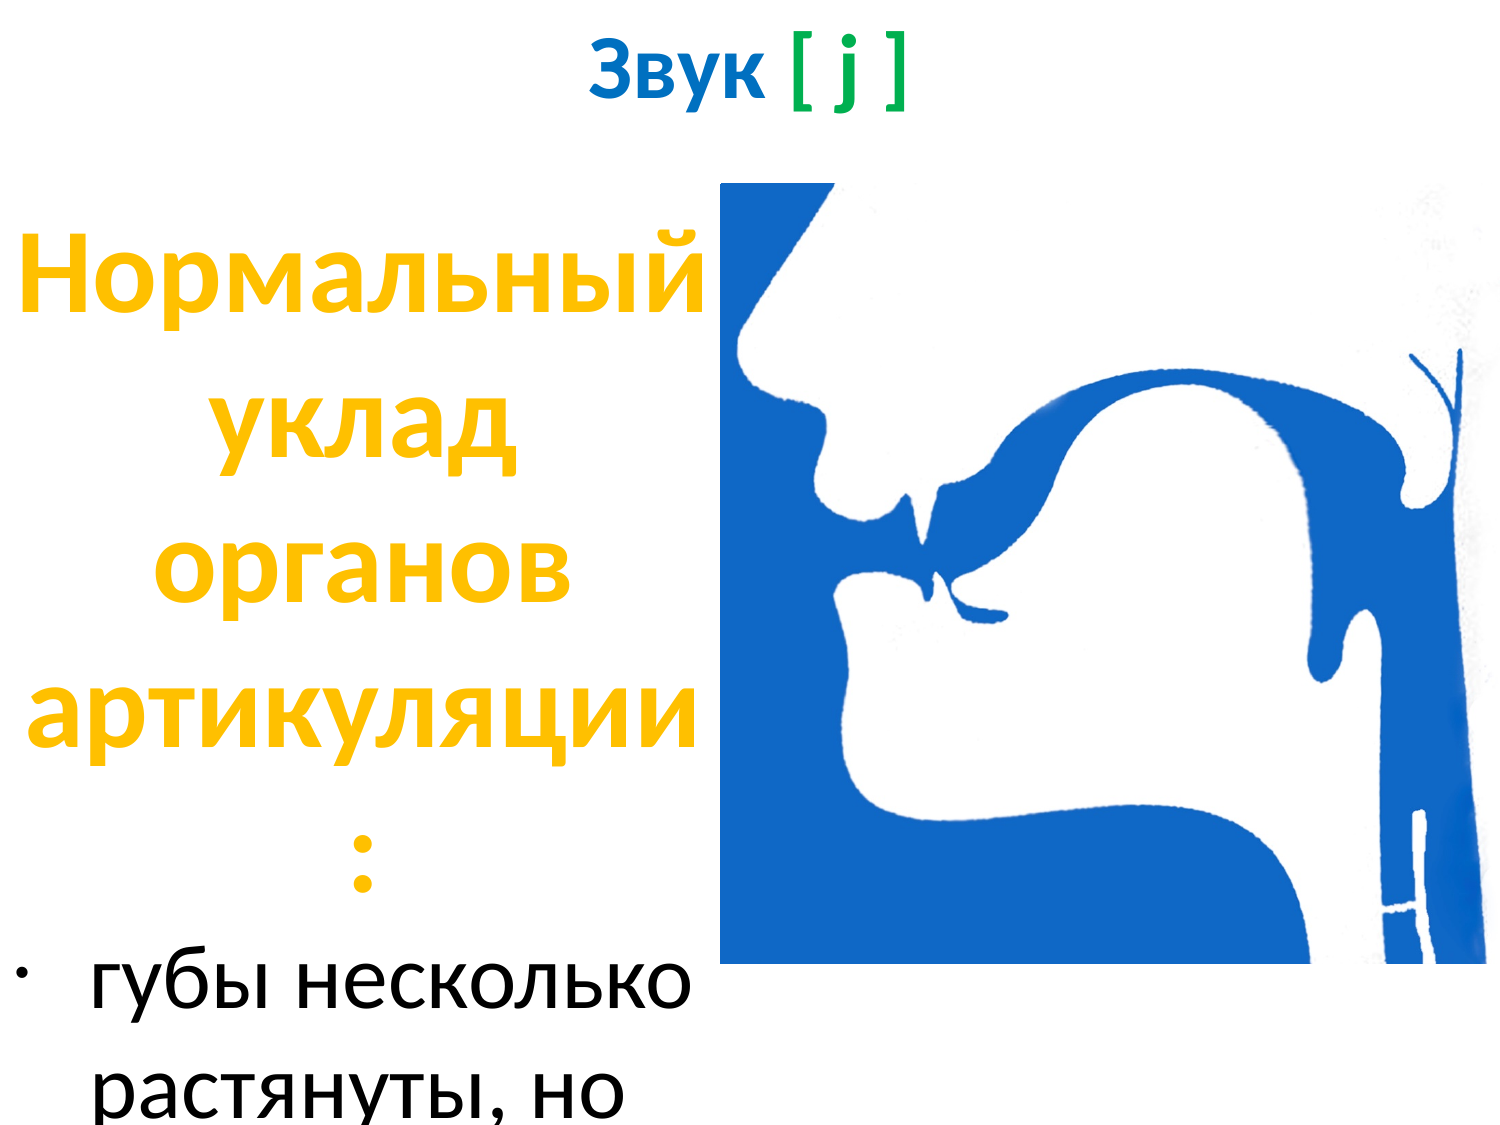

# Звук [ j ]
Нормальный уклад органов артикуляции :
губы несколько растянуты, но меньше, чем в нормальном укладе органов артикуляции для звука [и];
расстояние между резцам 1-2 мм;
кончик языка лежит у нижних резцов;
средняя часть спинки языка образует с палатумом щель ( звук [j] палатальный);
задняя часть спинки языка и корень языка продвинуты вперед;
боковые края спинки языка упираются в верхние боковые зубы;
небная занавеска поднята и закрывает проход в носовую полость;
голосовые складки работают, образуя голос.